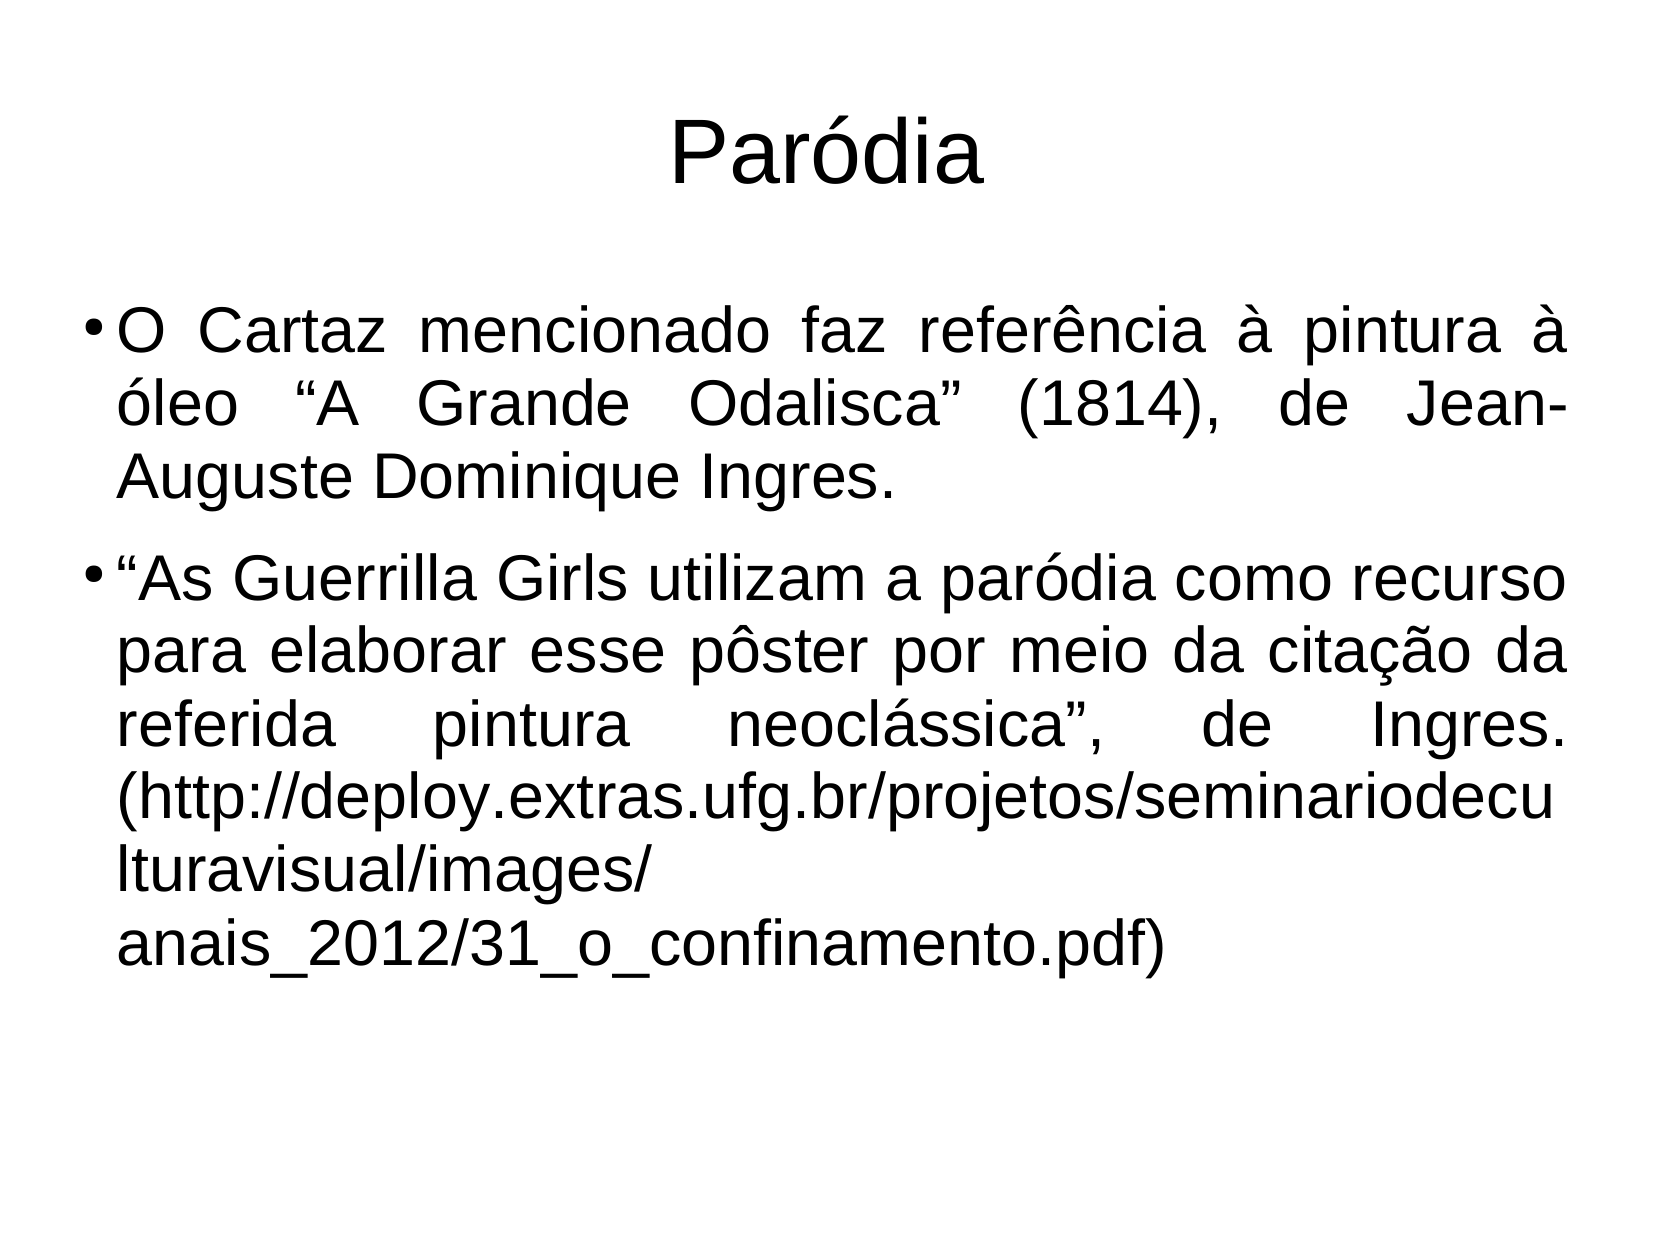

# Paródia
O Cartaz mencionado faz referência à pintura à óleo “A Grande Odalisca” (1814), de Jean-Auguste Dominique Ingres.
“As Guerrilla Girls utilizam a paródia como recurso para elaborar esse pôster por meio da citação da referida pintura neoclássica”, de Ingres. (http://deploy.extras.ufg.br/projetos/seminariodeculturavisual/images/anais_2012/31_o_confinamento.pdf)